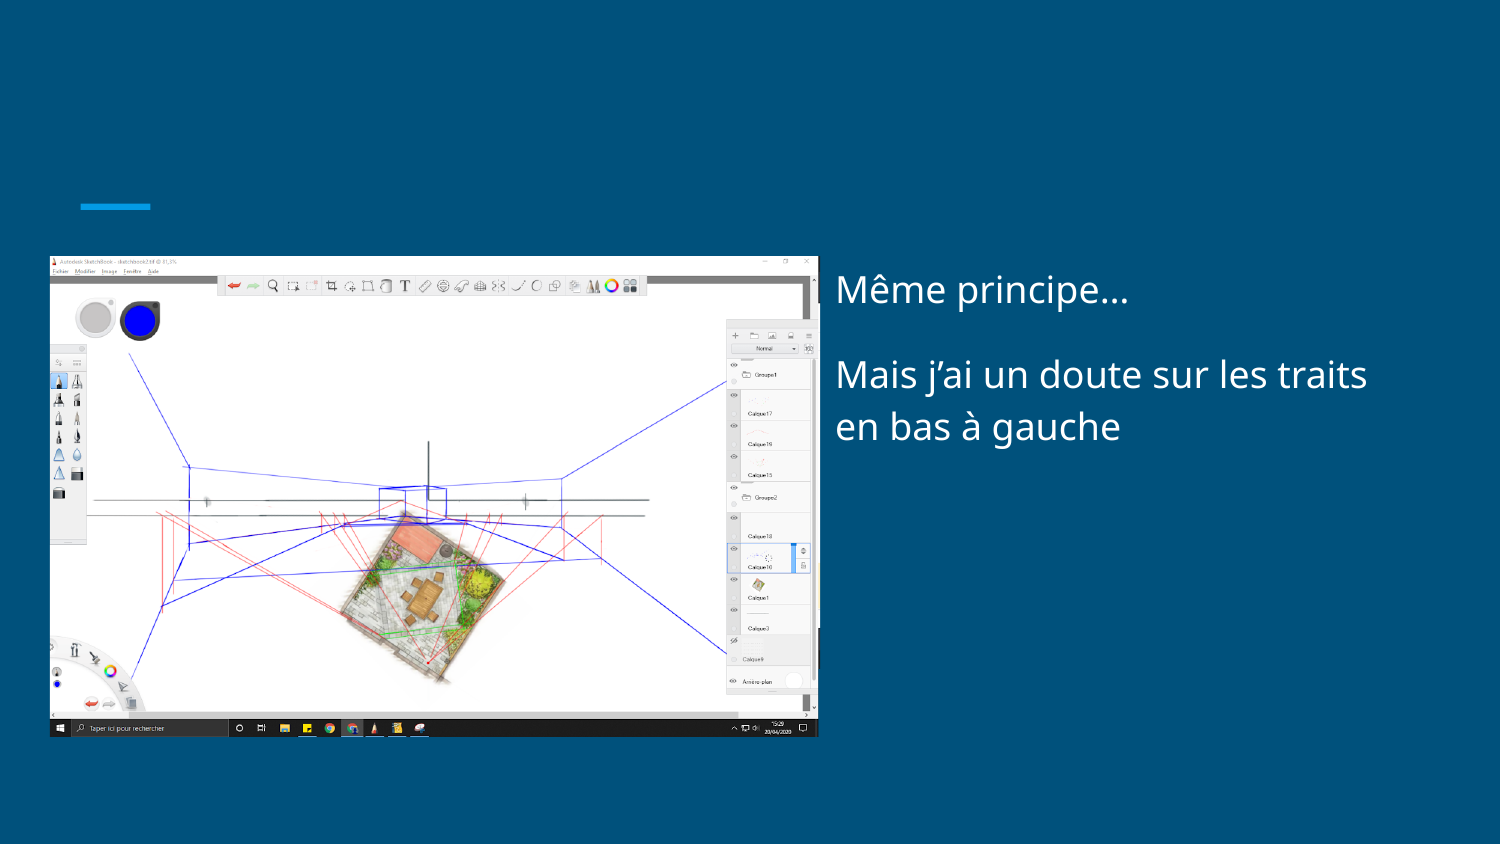

# Même principe…
Mais j’ai un doute sur les traits en bas à gauche